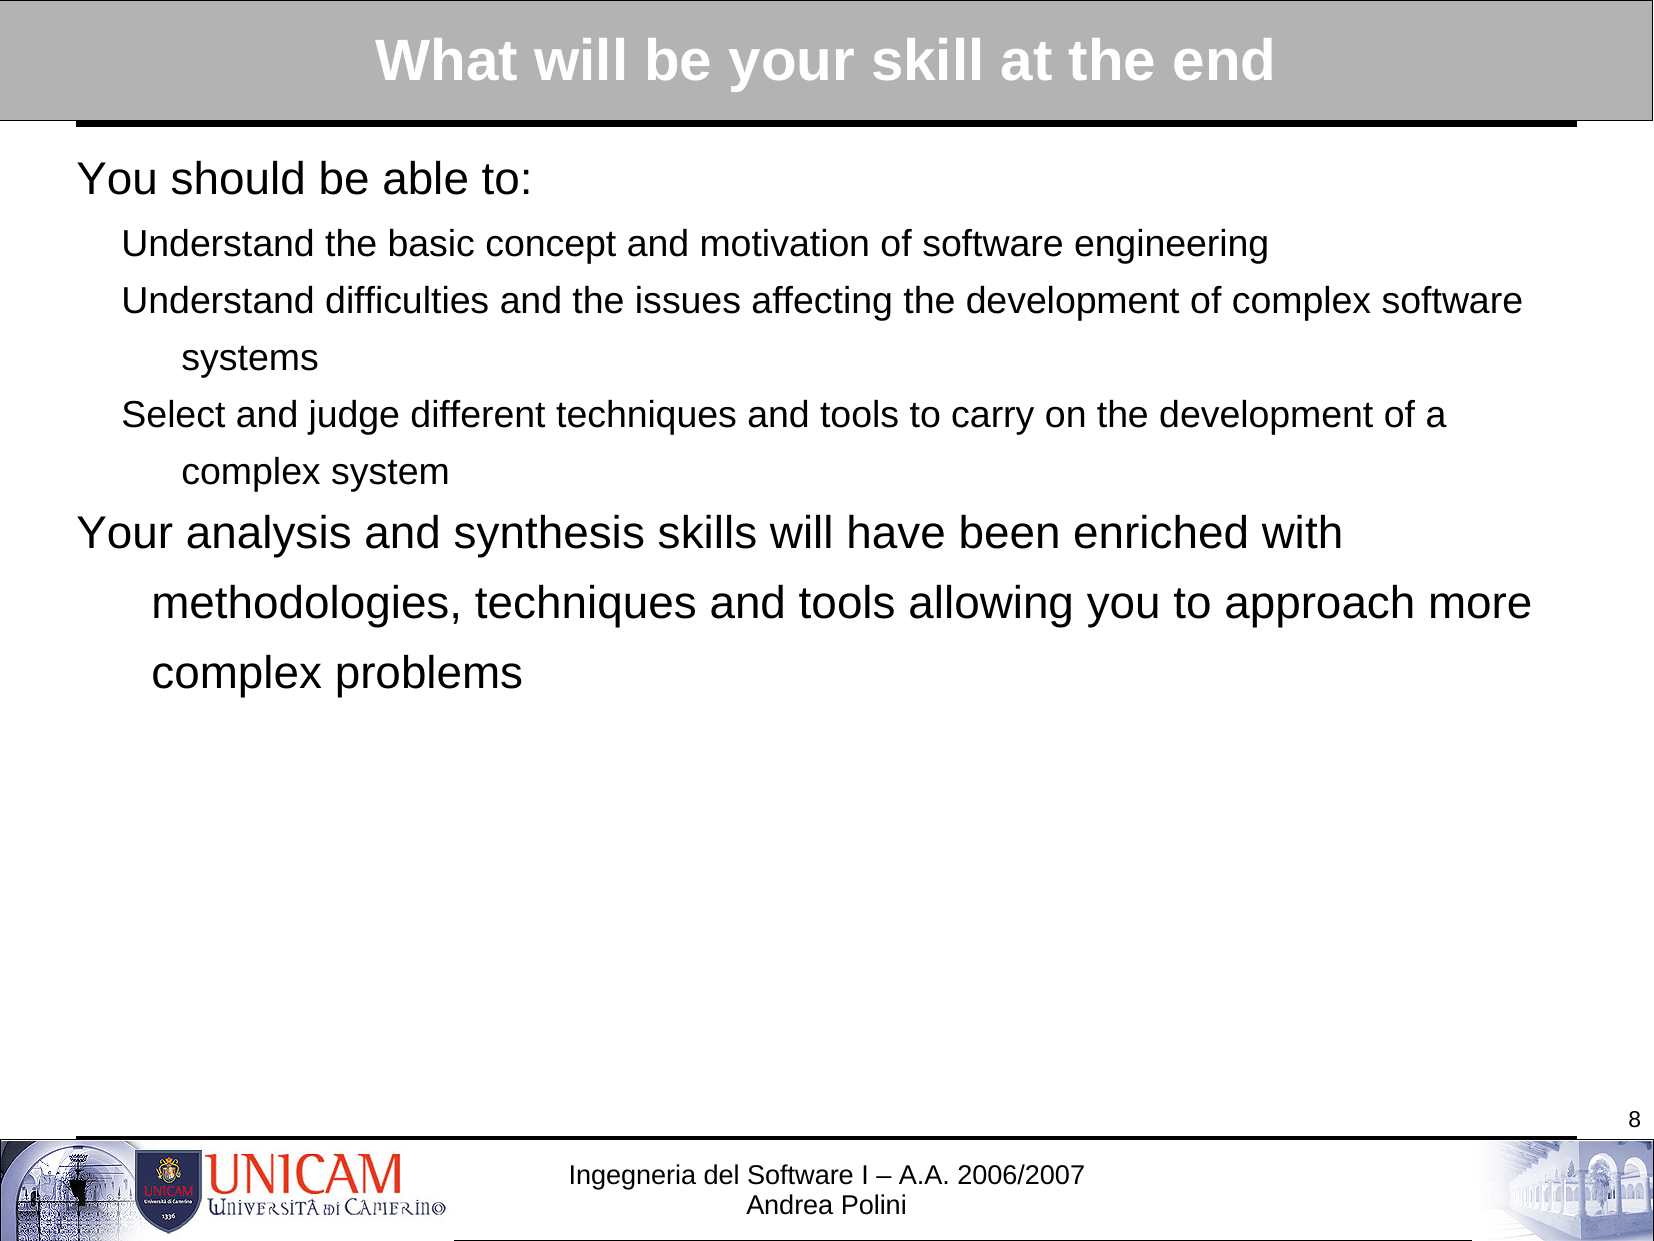

# What will be your skill at the end
You should be able to:
Understand the basic concept and motivation of software engineering
Understand difficulties and the issues affecting the development of complex software systems
Select and judge different techniques and tools to carry on the development of a complex system
Your analysis and synthesis skills will have been enriched with methodologies, techniques and tools allowing you to approach more complex problems
8